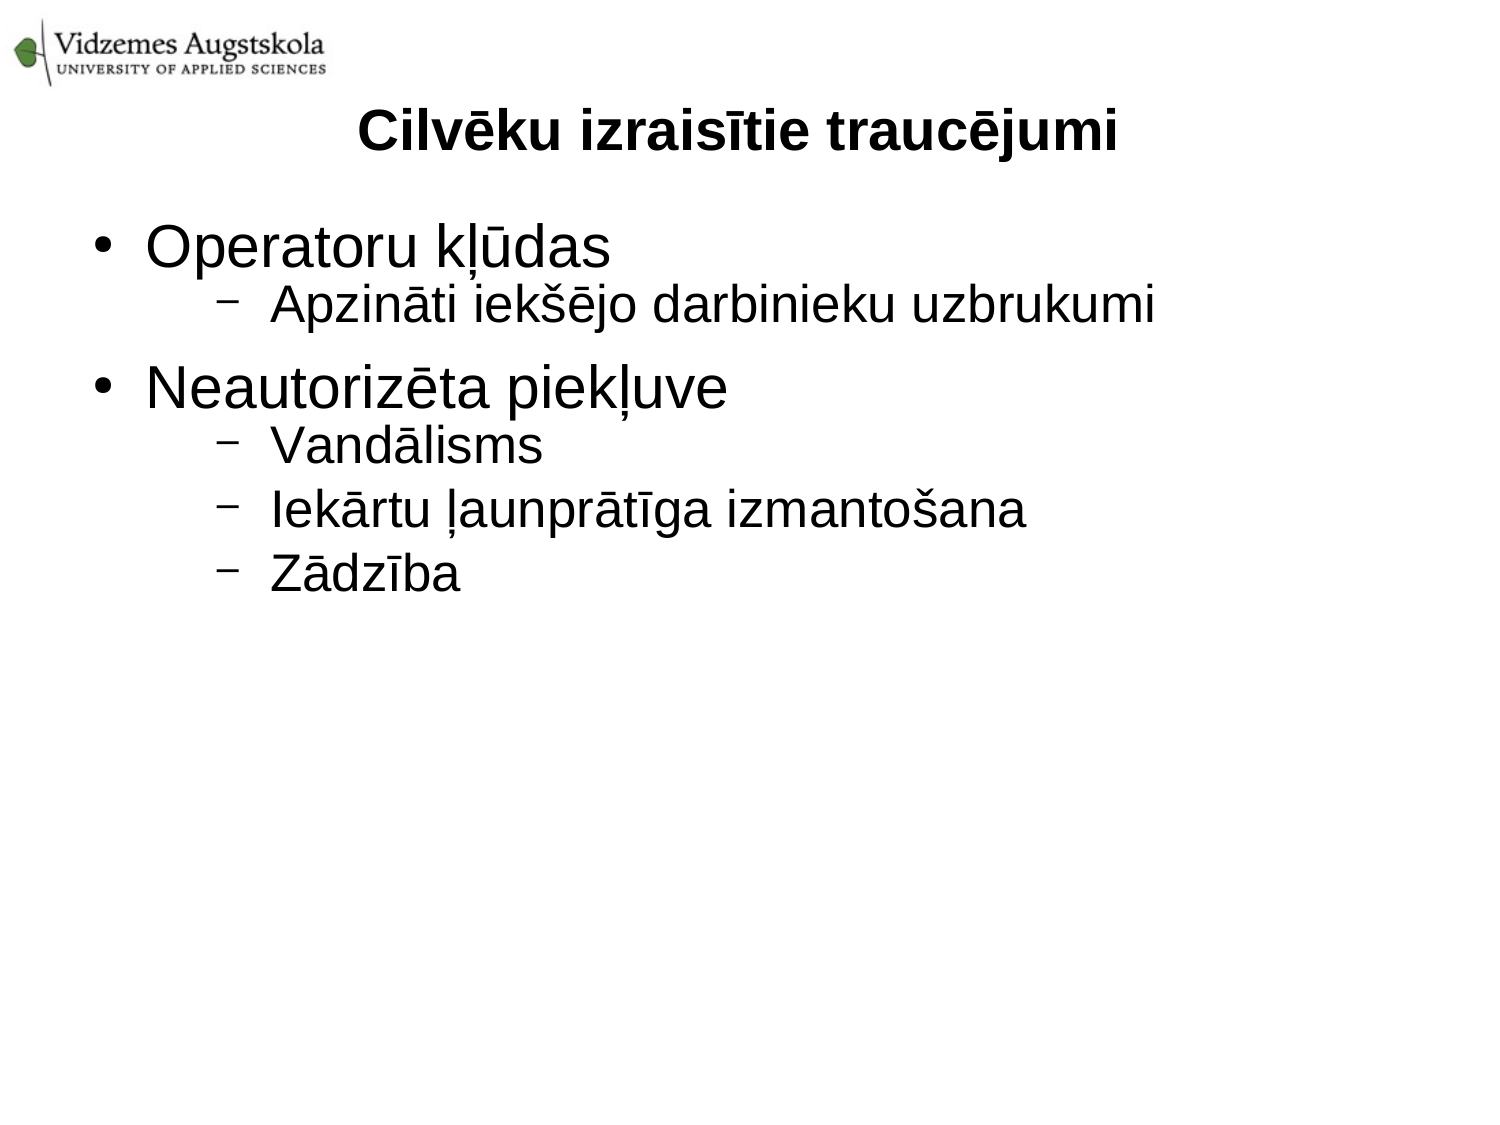

# Cilvēku izraisītie traucējumi
Operatoru kļūdas
Apzināti iekšējo darbinieku uzbrukumi
Neautorizēta piekļuve
Vandālisms
Iekārtu ļaunprātīga izmantošana
Zādzība